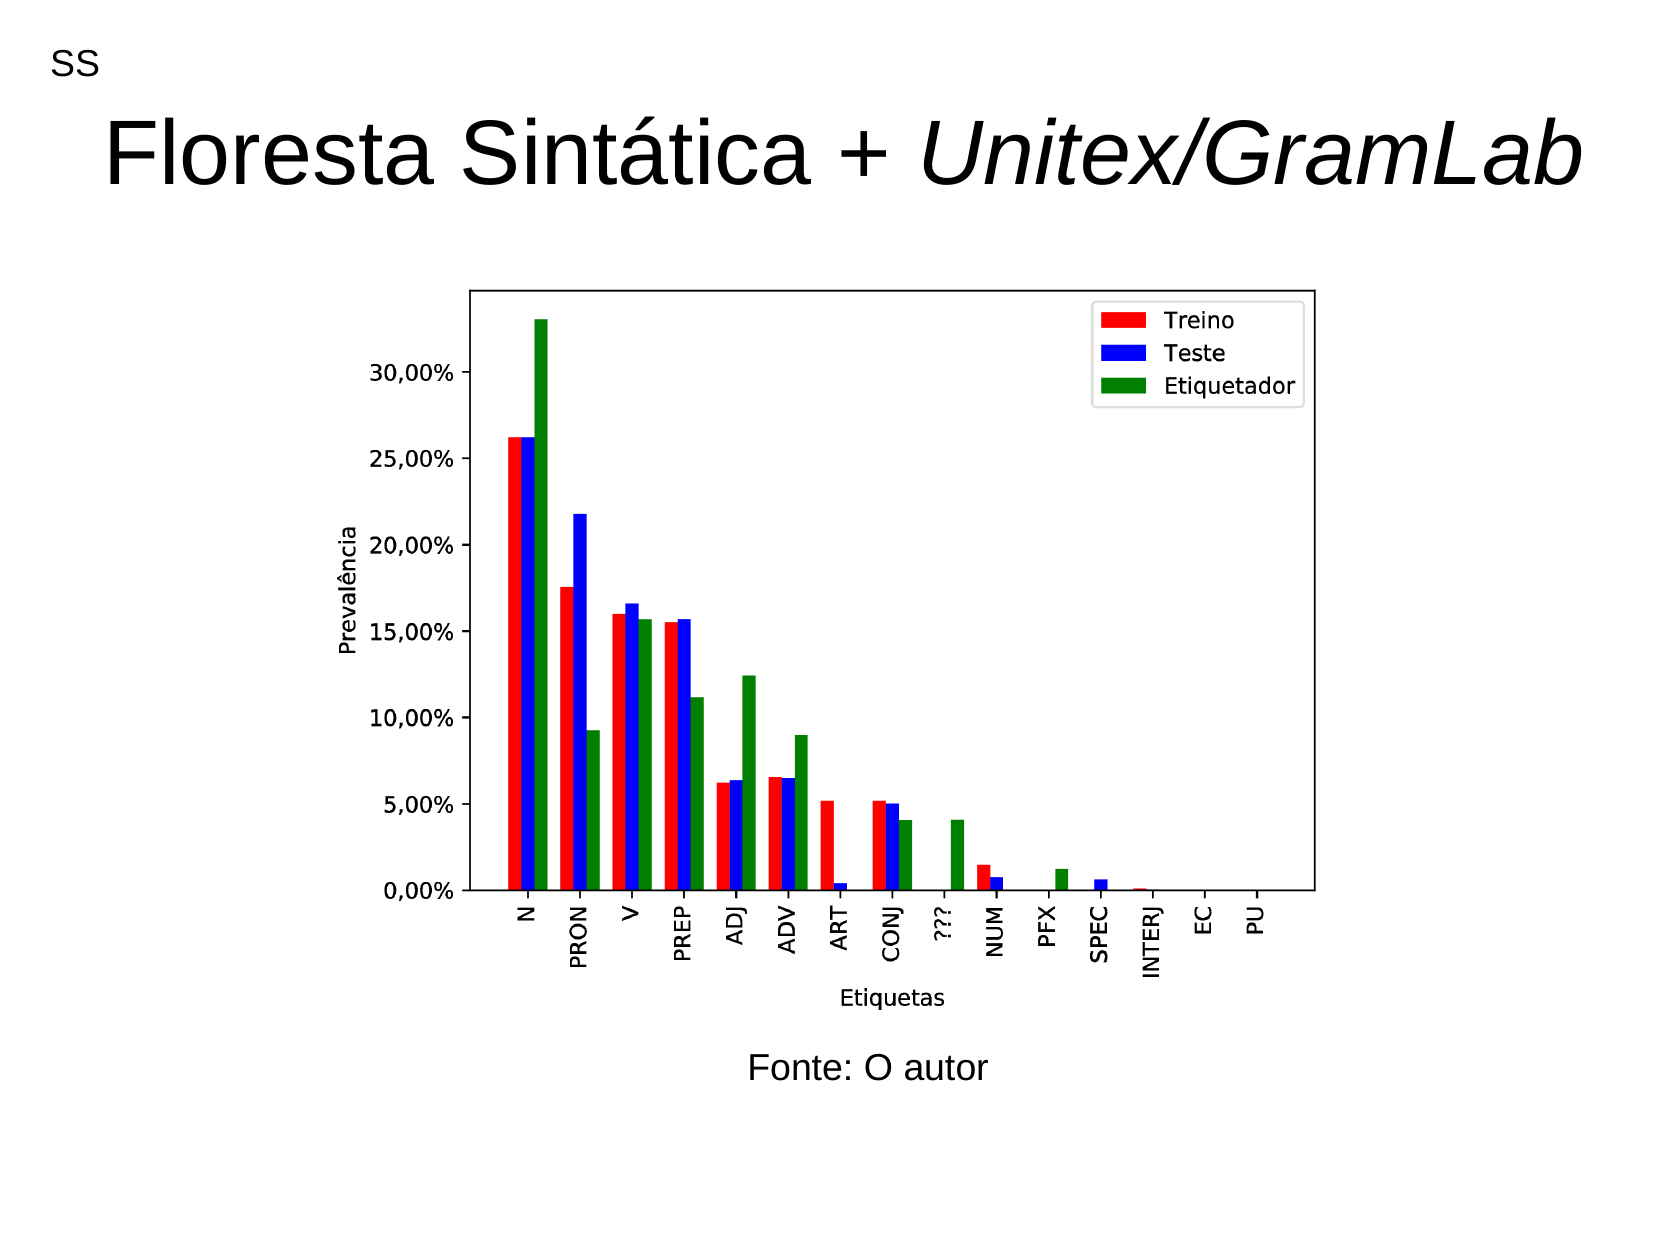

SS
# Floresta Sintática + Unitex/GramLab
Fonte: O autor